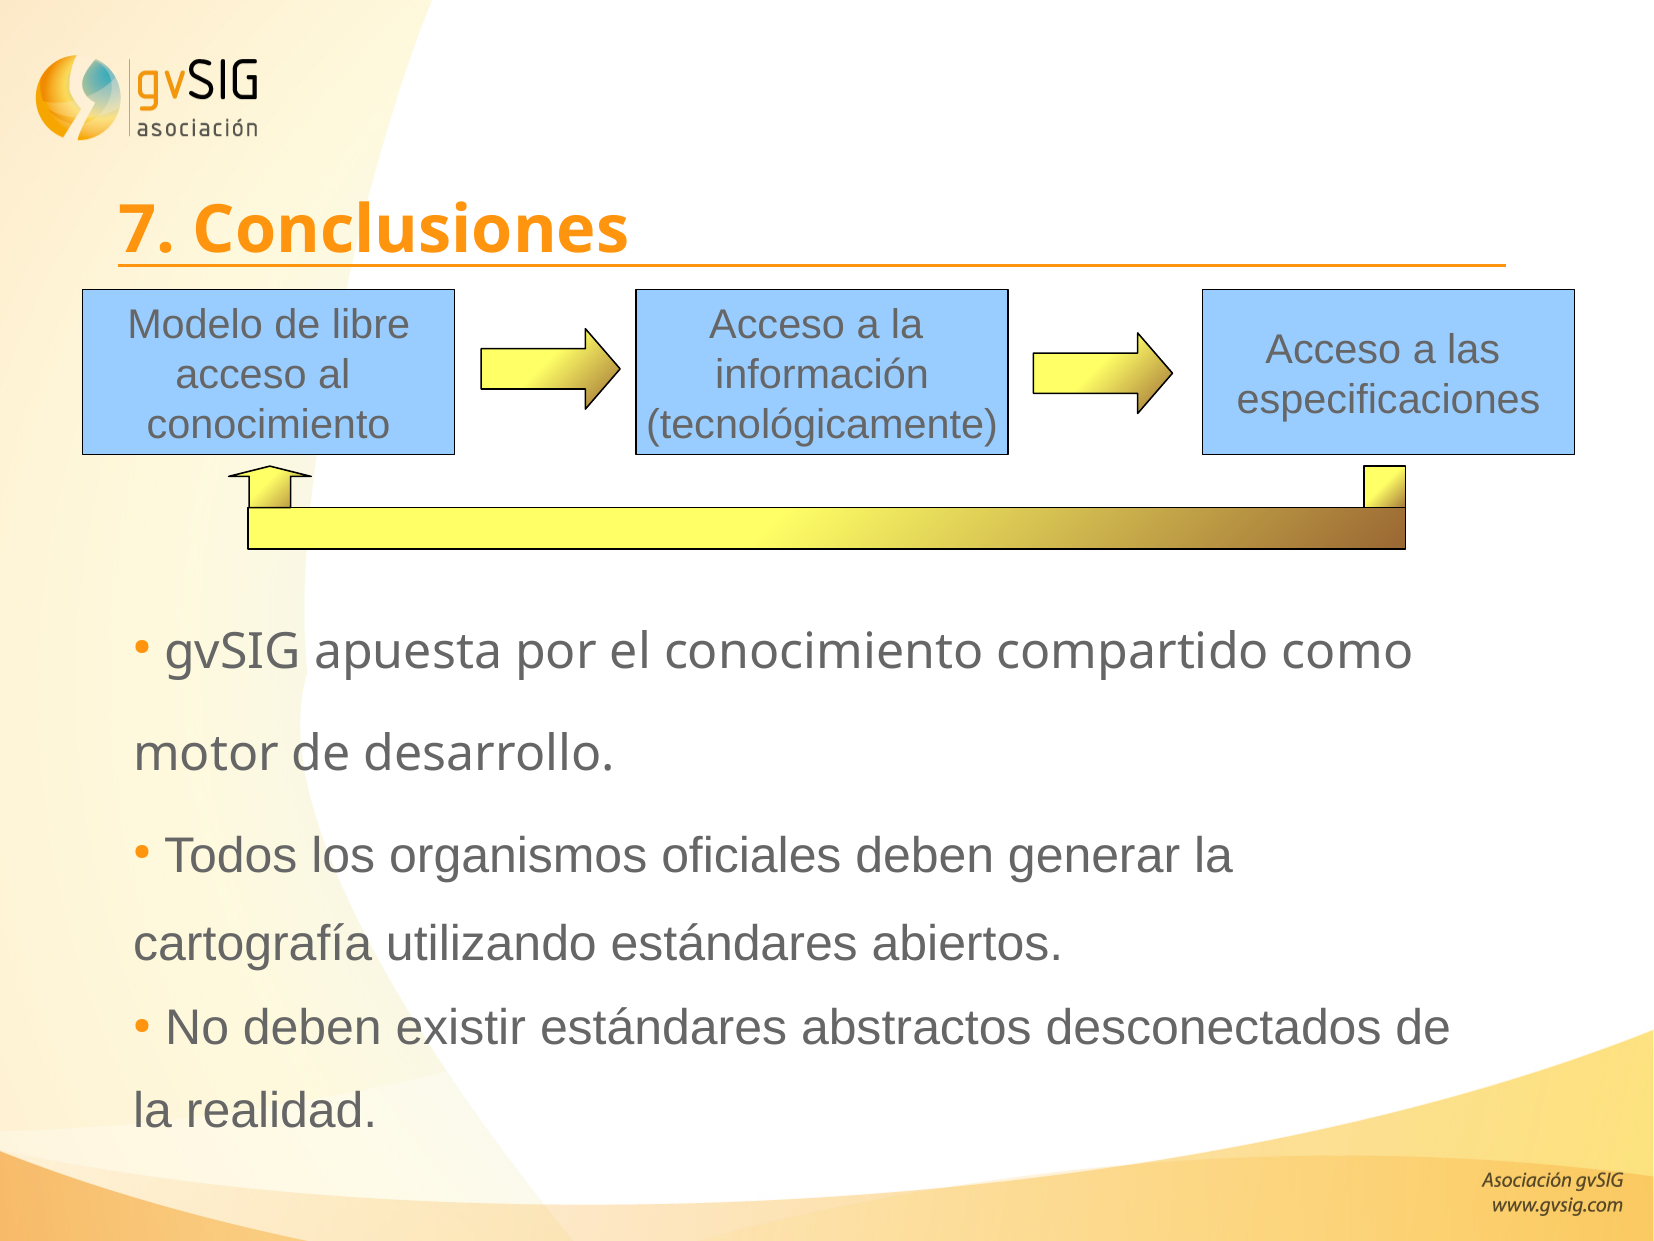

# 7. Conclusiones
Modelo de libre
acceso al
conocimiento
Acceso a la
información
(tecnológicamente)
Acceso a las
especificaciones
 gvSIG apuesta por el conocimiento compartido como motor de desarrollo.
 Todos los organismos oficiales deben generar la cartografía utilizando estándares abiertos.
 No deben existir estándares abstractos desconectados de la realidad.